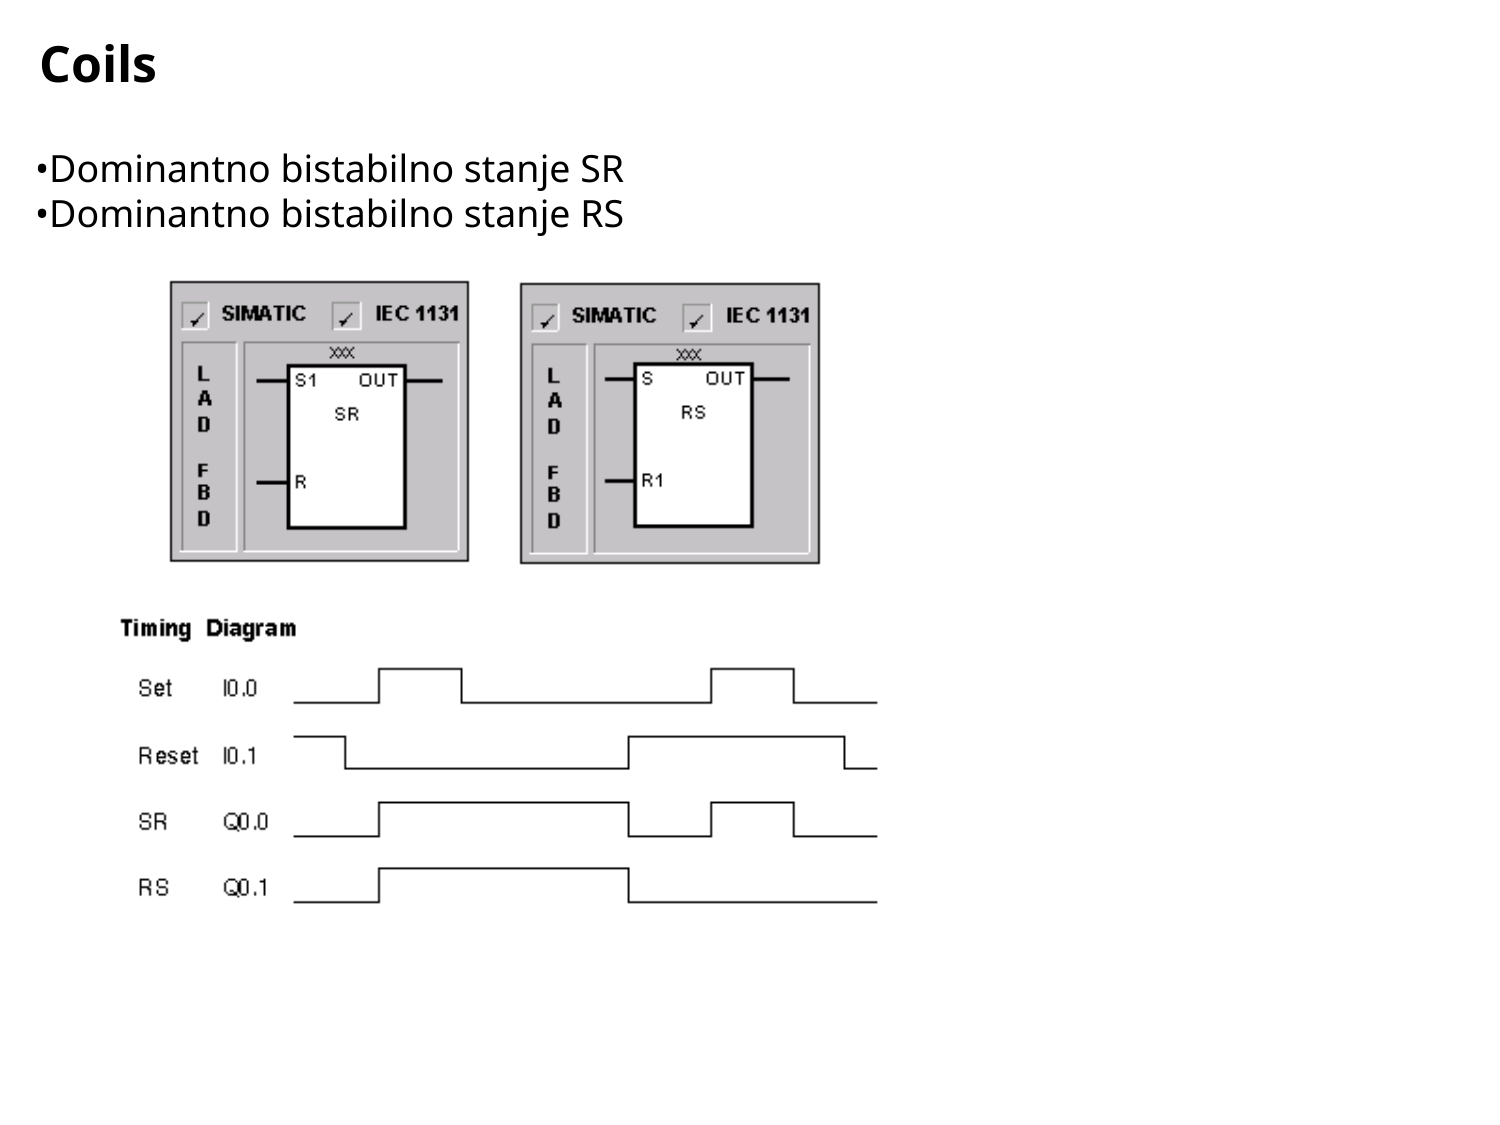

Coils
Dominantno bistabilno stanje SR
Dominantno bistabilno stanje RS